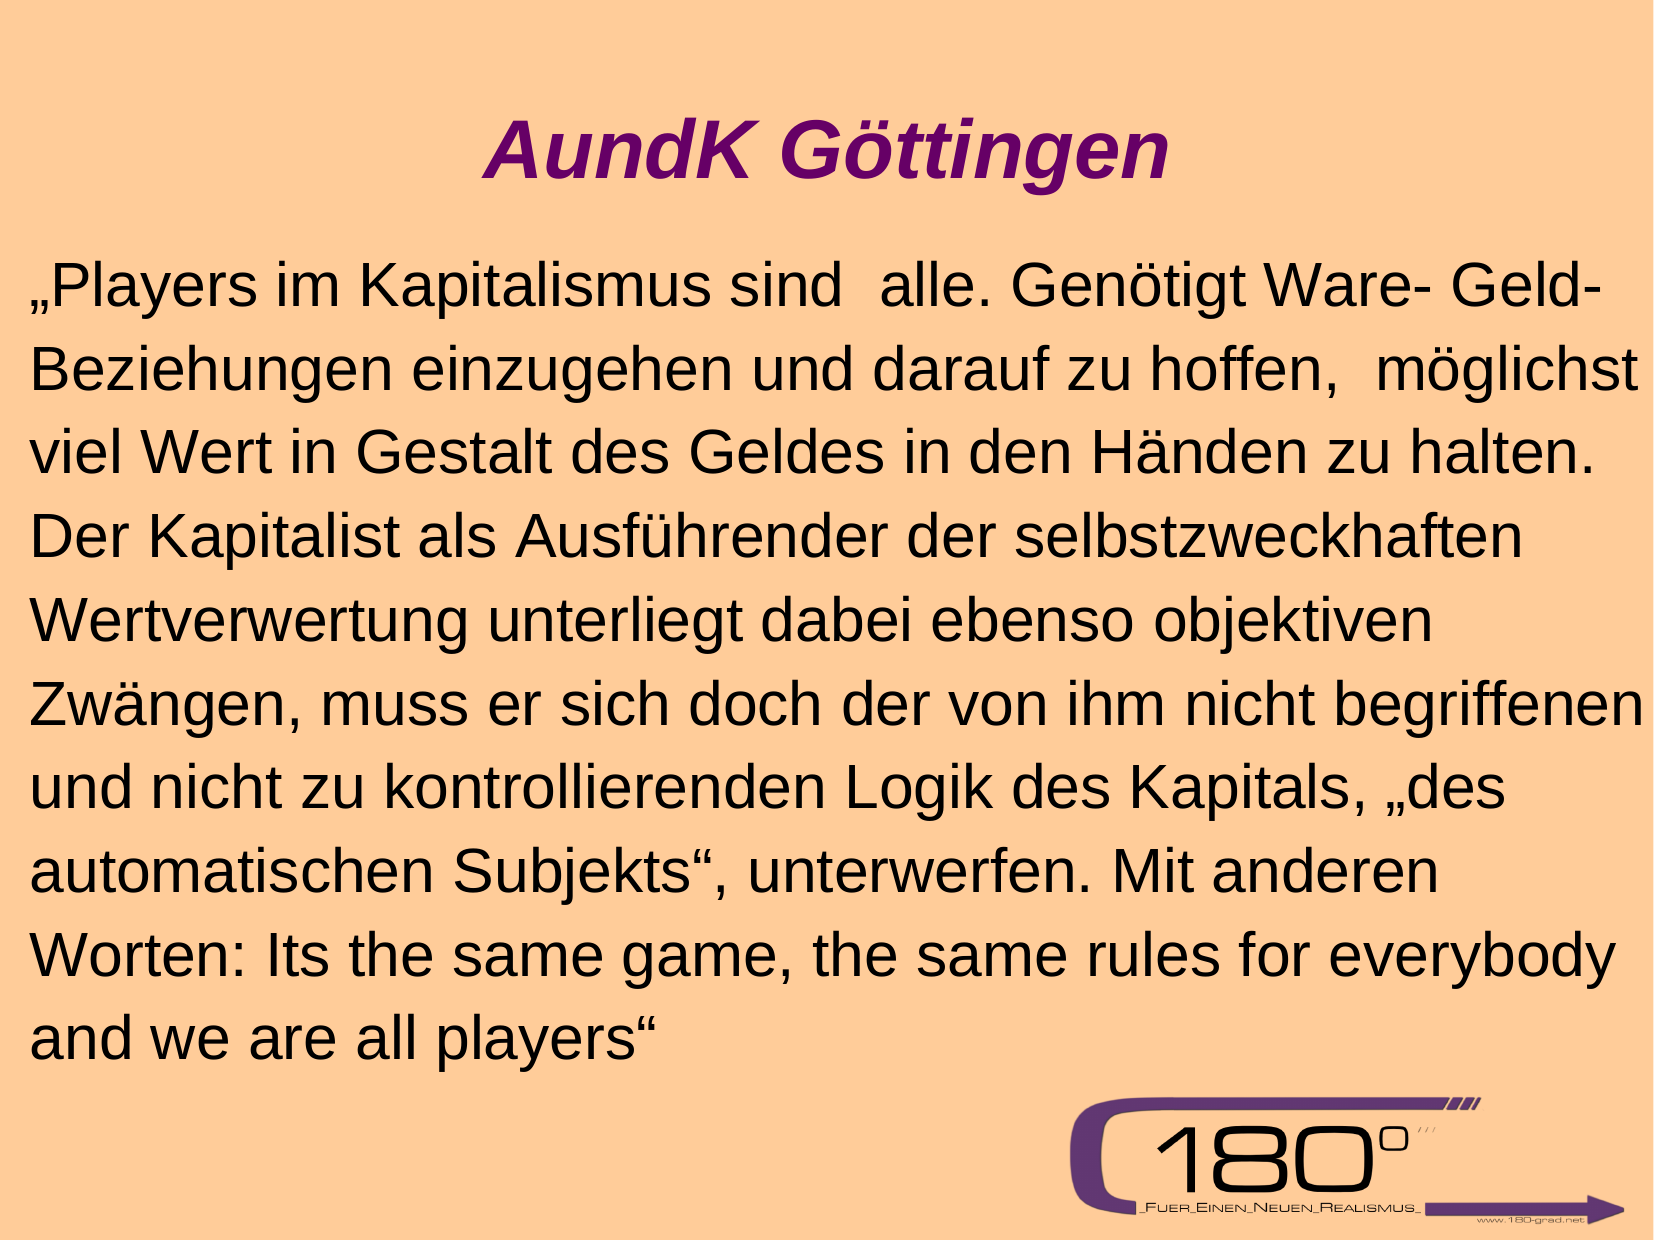

# AundK Göttingen
„Players im Kapitalismus sind alle. Genötigt Ware- Geld-Beziehungen einzugehen und darauf zu hoffen, möglichst viel Wert in Gestalt des Geldes in den Händen zu halten. Der Kapitalist als Ausführender der selbstzweckhaften Wertverwertung unterliegt dabei ebenso objektiven Zwängen, muss er sich doch der von ihm nicht begriffenen und nicht zu kontrollierenden Logik des Kapitals, „des automatischen Subjekts“, unterwerfen. Mit anderen Worten: Its the same game, the same rules for everybody and we are all players“